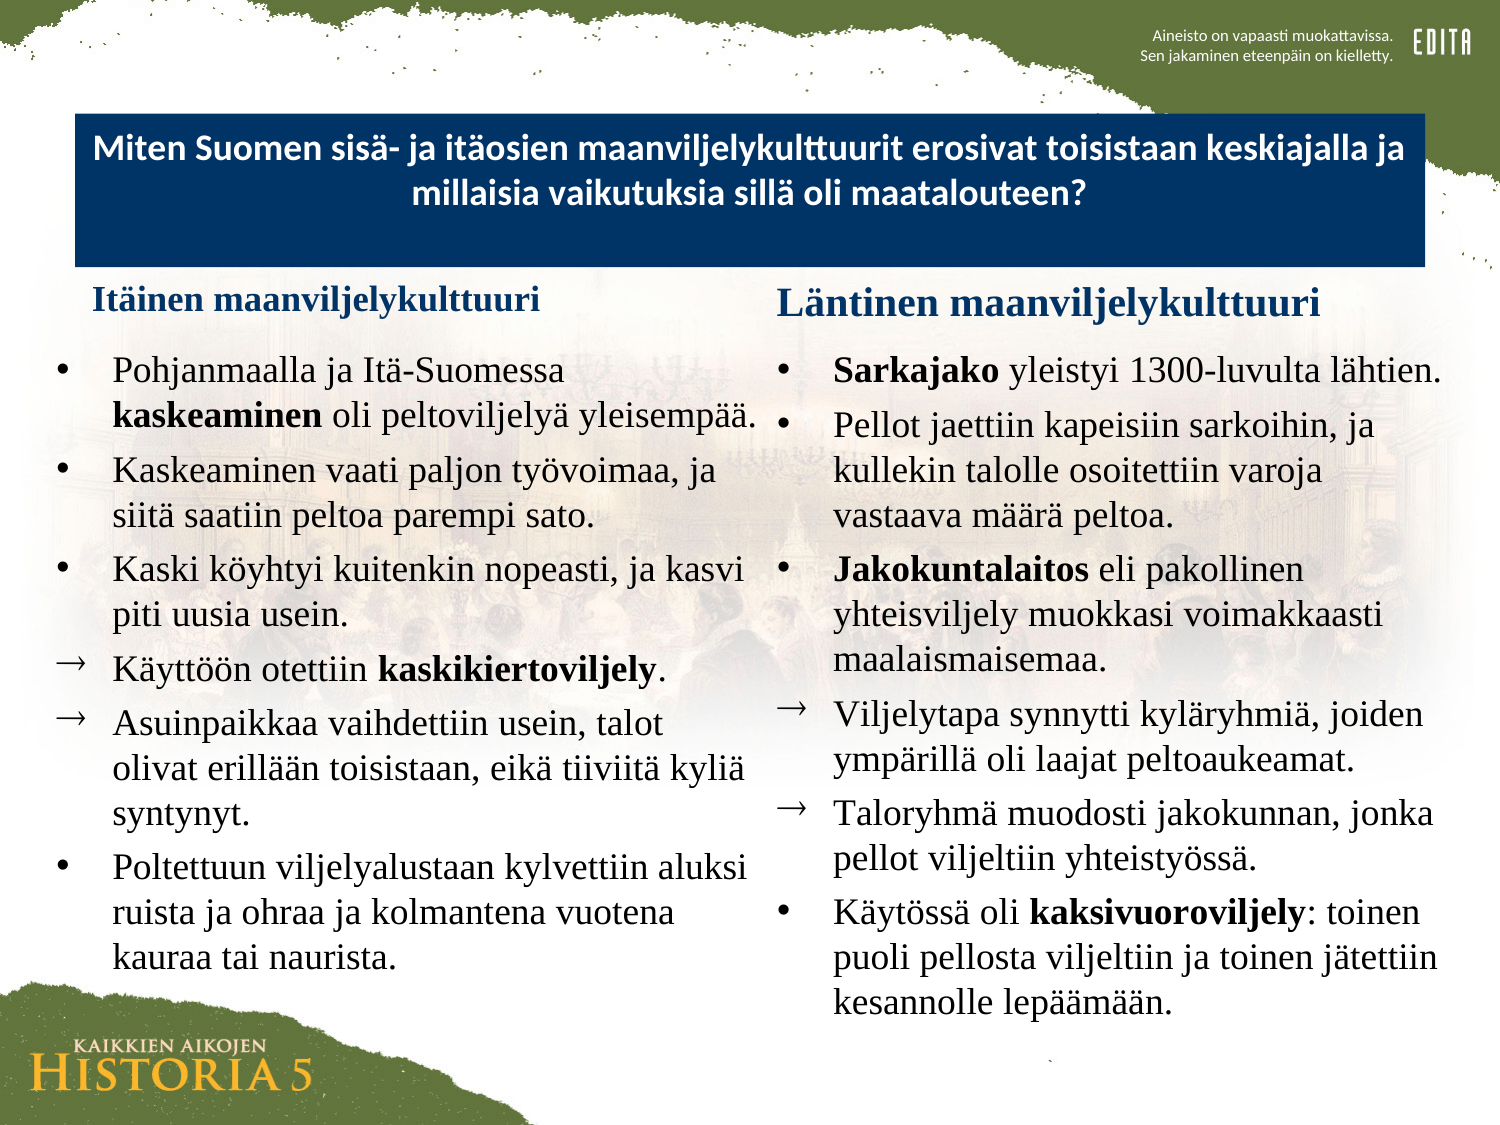

# Miten Suomen sisä- ja itäosien maanviljelykulttuurit erosivat toisistaan keskiajalla ja millaisia vaikutuksia sillä oli maatalouteen?
Itäinen maanviljelykulttuuri
Läntinen maanviljelykulttuuri
Pohjanmaalla ja Itä-Suomessa kaskeaminen oli peltoviljelyä yleisempää.
Kaskeaminen vaati paljon työvoimaa, ja siitä saatiin peltoa parempi sato.
Kaski köyhtyi kuitenkin nopeasti, ja kasvi piti uusia usein.
Käyttöön otettiin kaskikiertoviljely.
Asuinpaikkaa vaihdettiin usein, talot olivat erillään toisistaan, eikä tiiviitä kyliä syntynyt.
Poltettuun viljelyalustaan kylvettiin aluksi ruista ja ohraa ja kolmantena vuotena kauraa tai naurista.
Sarkajako yleistyi 1300-luvulta lähtien.
Pellot jaettiin kapeisiin sarkoihin, ja kullekin talolle osoitettiin varoja vastaava määrä peltoa.
Jakokuntalaitos eli pakollinen yhteisviljely muokkasi voimakkaasti maalaismaisemaa.
Viljelytapa synnytti kyläryhmiä, joiden ympärillä oli laajat peltoaukeamat.
Taloryhmä muodosti jakokunnan, jonka pellot viljeltiin yhteistyössä.
Käytössä oli kaksivuoroviljely: toinen puoli pellosta viljeltiin ja toinen jätettiin kesannolle lepäämään.